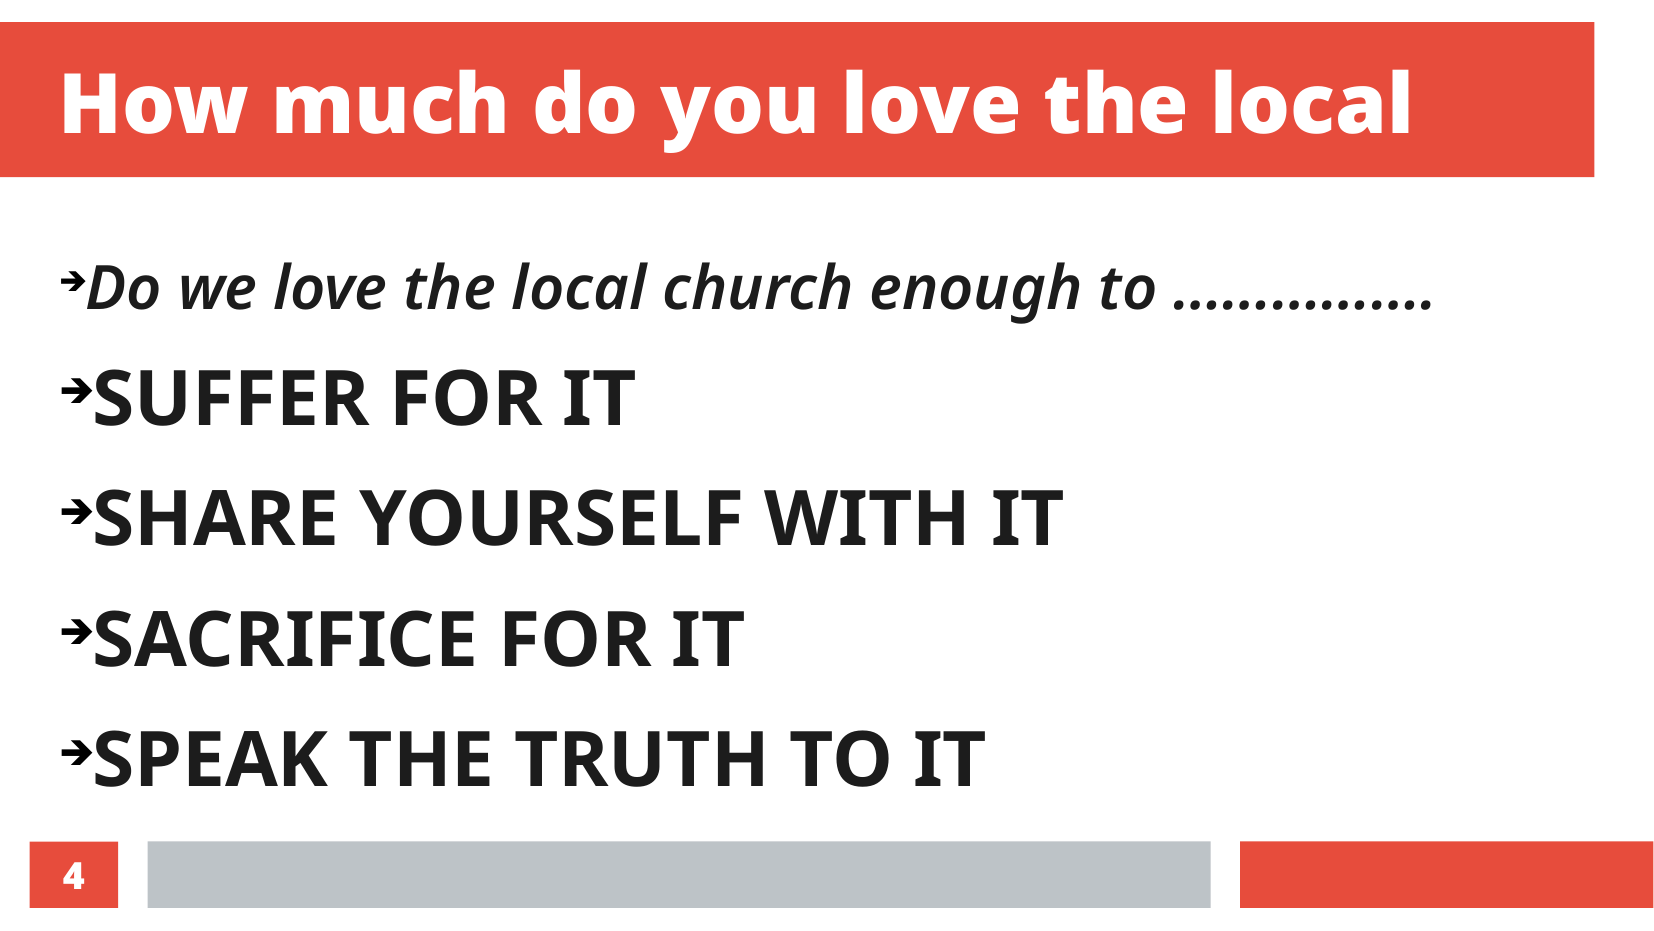

# How much do you love the local church?
Do we love the local church enough to …………….
SUFFER FOR IT
SHARE YOURSELF WITH IT
SACRIFICE FOR IT
SPEAK THE TRUTH TO IT
4